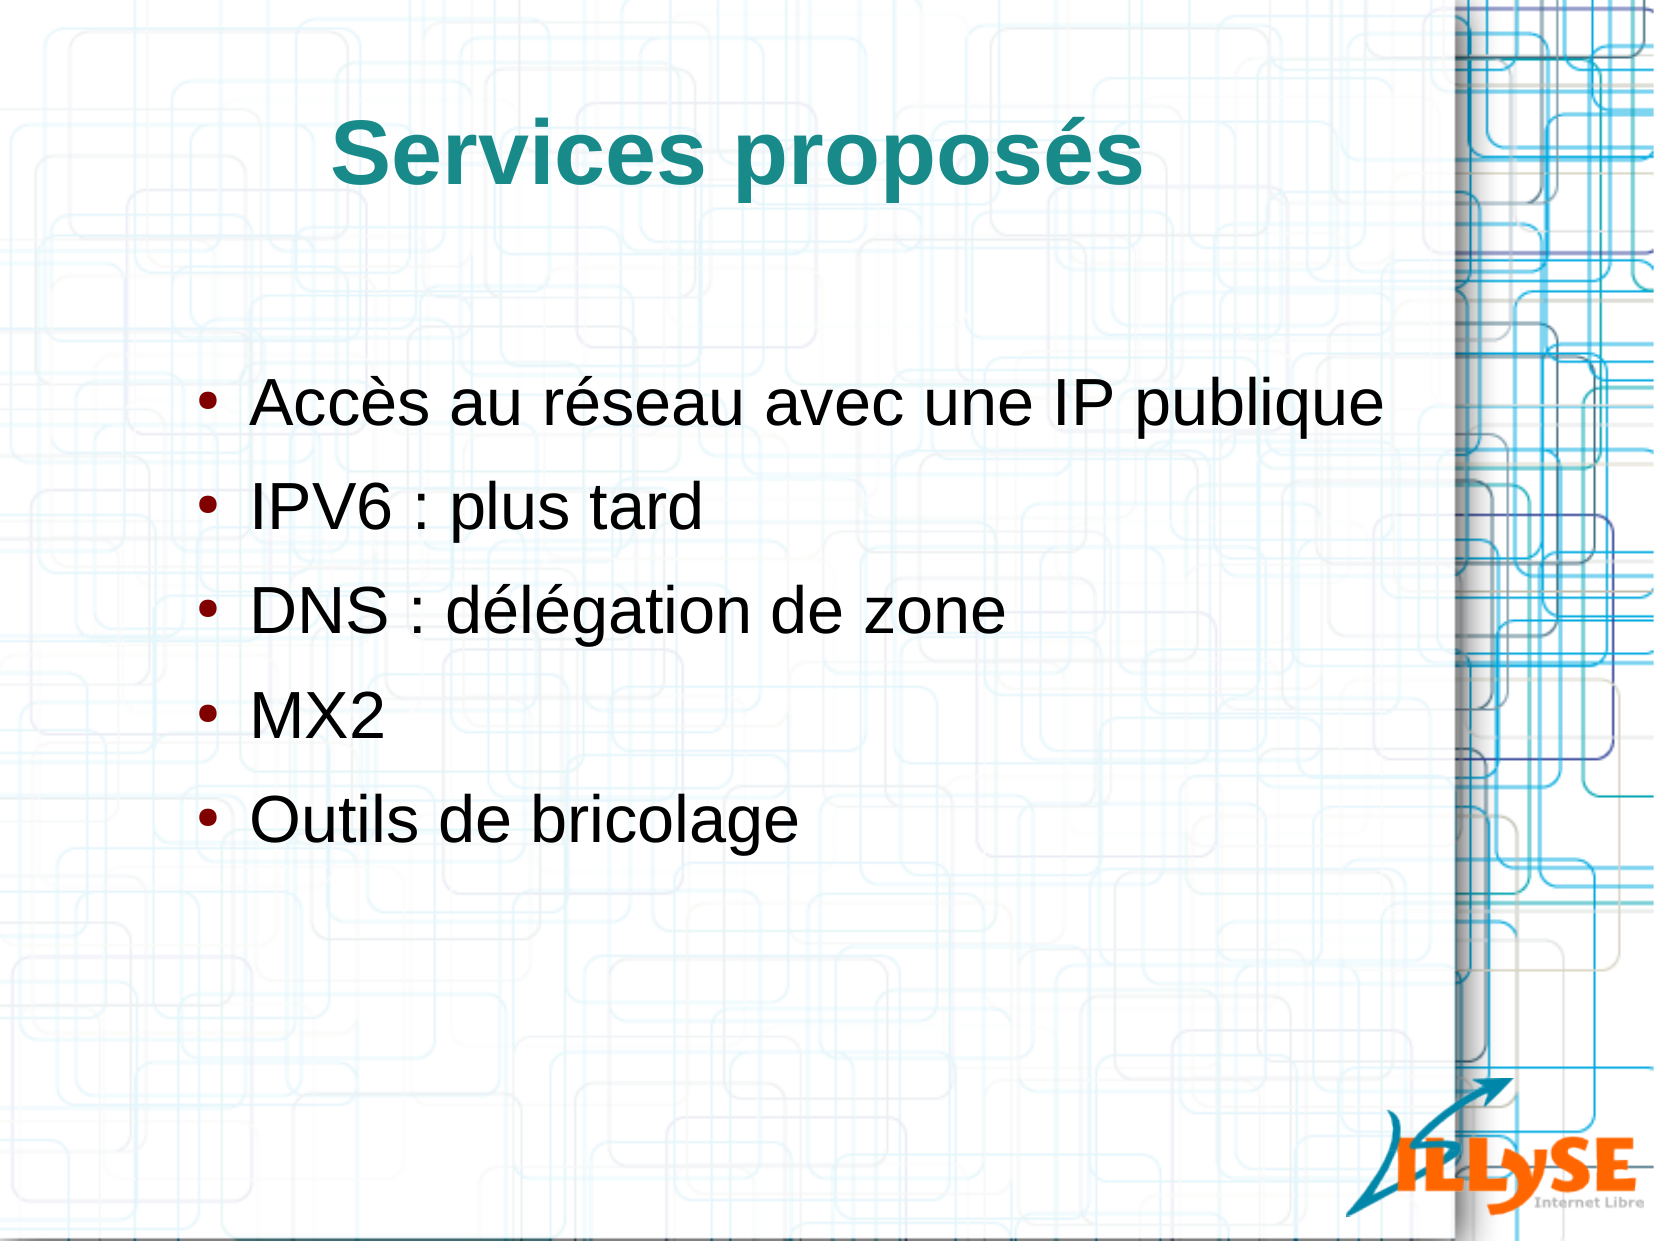

# Services proposés
Accès au réseau avec une IP publique
IPV6 : plus tard
DNS : délégation de zone
MX2
Outils de bricolage